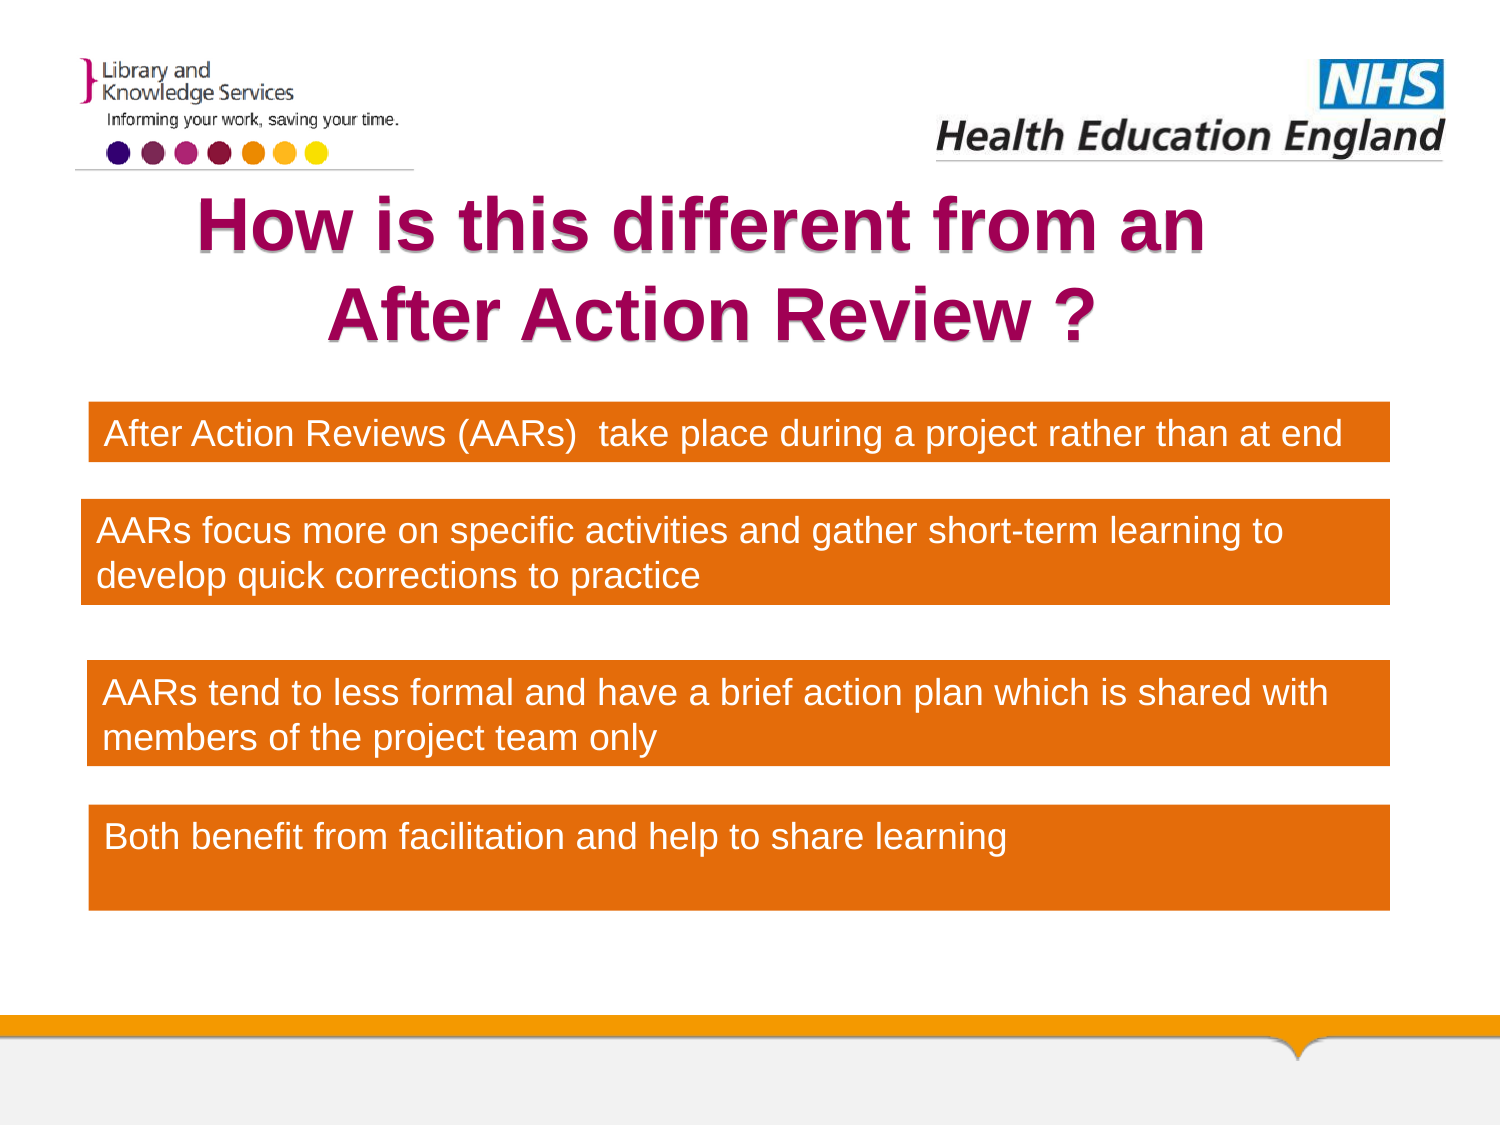

# How is this different from an After Action Review ?
After Action Reviews (AARs) take place during a project rather than at end
AARs focus more on specific activities and gather short-term learning to develop quick corrections to practice
AARs tend to less formal and have a brief action plan which is shared with members of the project team only
Both benefit from facilitation and help to share learning